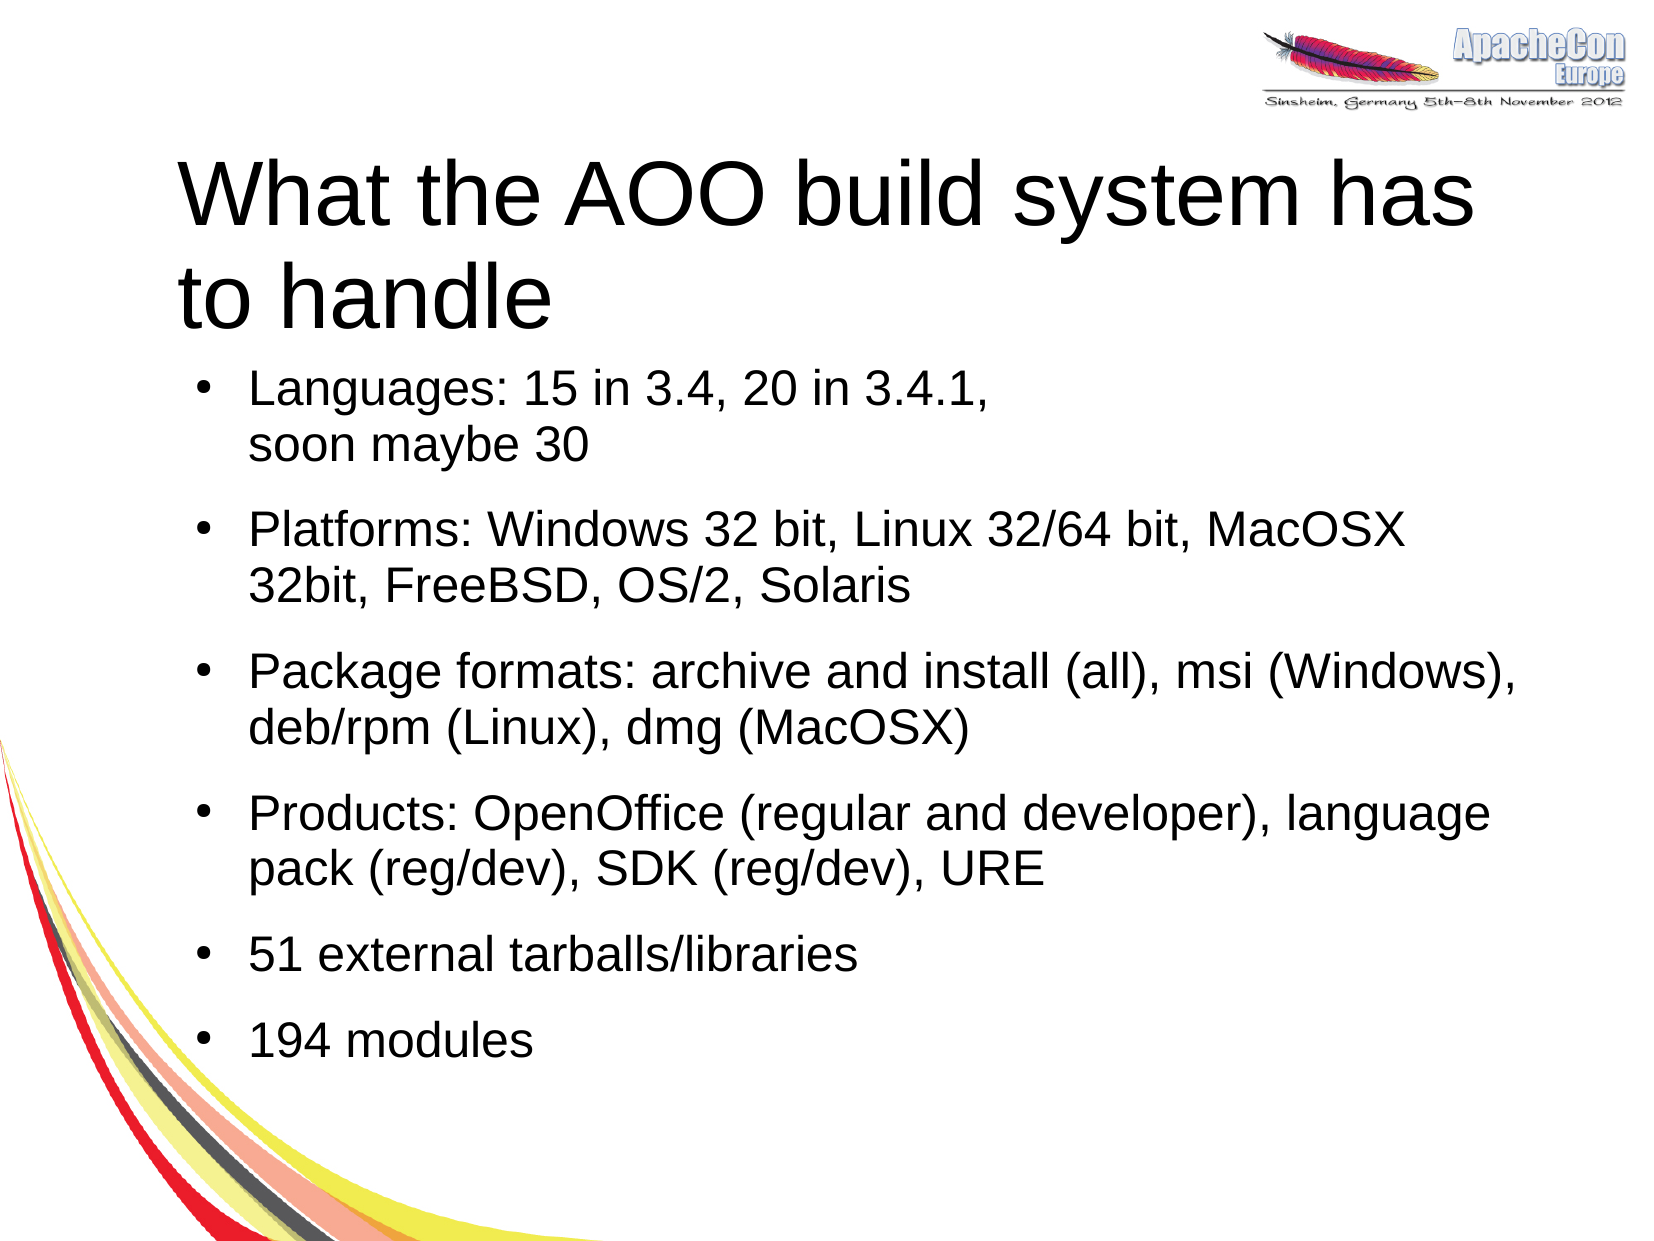

# What the AOO build system has to handle
Languages: 15 in 3.4, 20 in 3.4.1,
soon maybe 30
Platforms: Windows 32 bit, Linux 32/64 bit, MacOSX 32bit, FreeBSD, OS/2, Solaris
Package formats: archive and install (all), msi (Windows), deb/rpm (Linux), dmg (MacOSX)
Products: OpenOffice (regular and developer), language pack (reg/dev), SDK (reg/dev), URE
51 external tarballs/libraries
194 modules